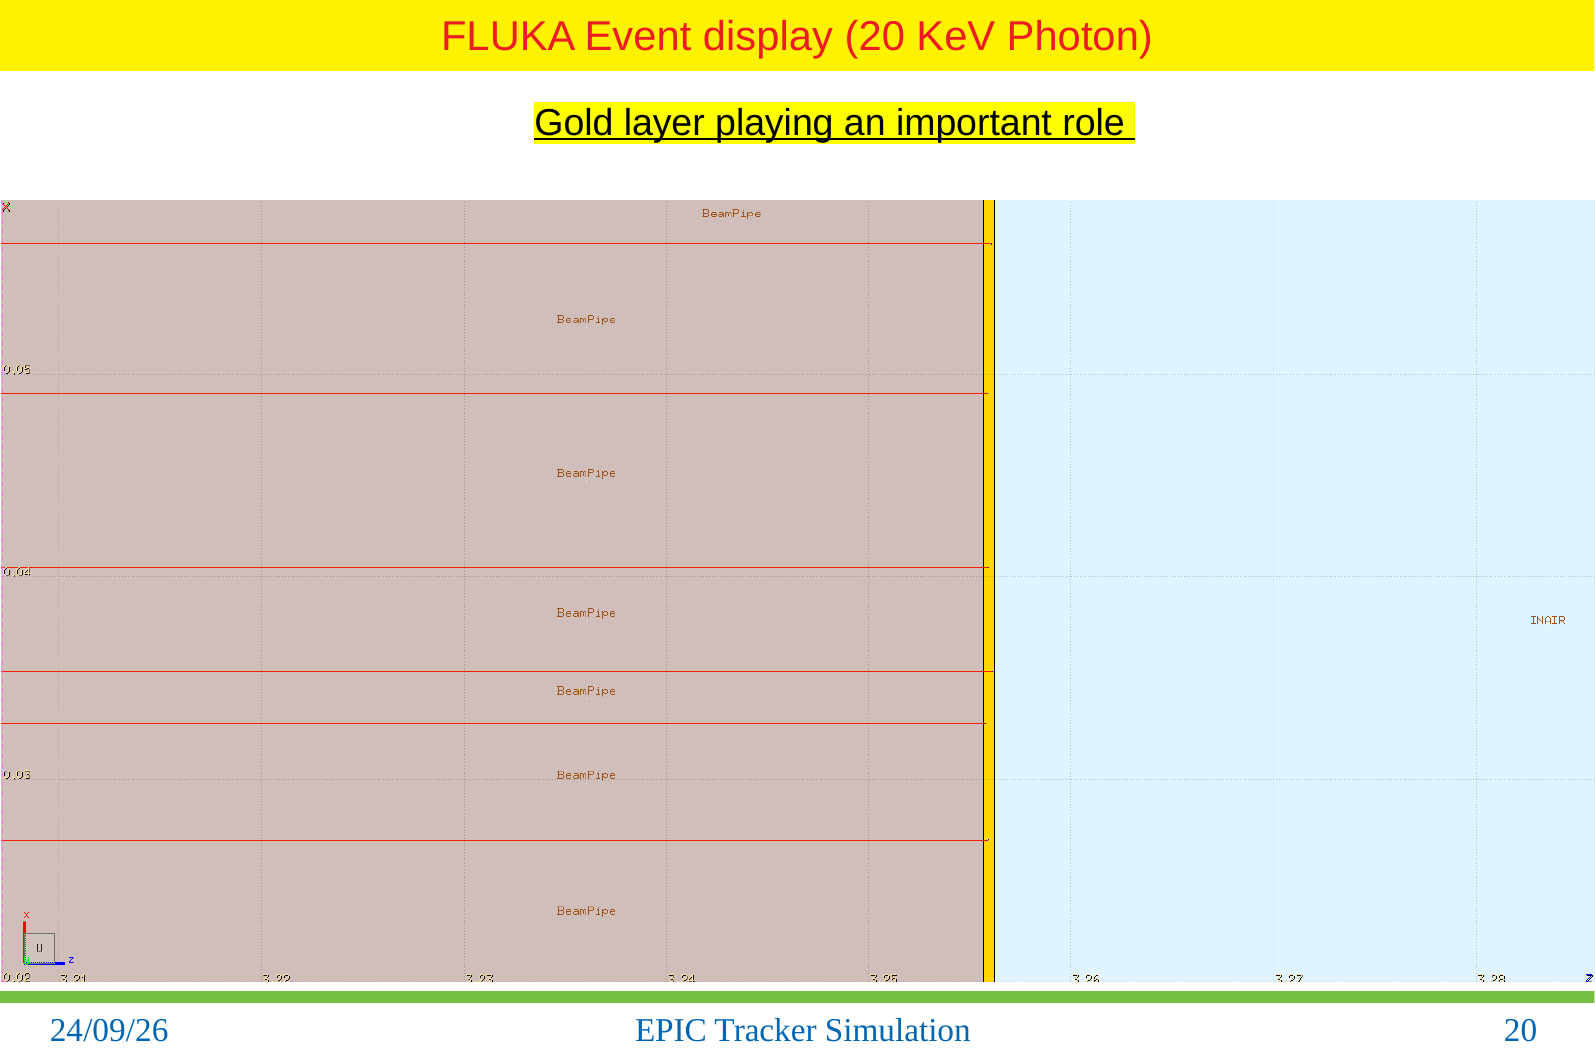

# FLUKA Event display (20 KeV Photon)
Gold layer playing an important role
EPIC Tracker Simulation
20